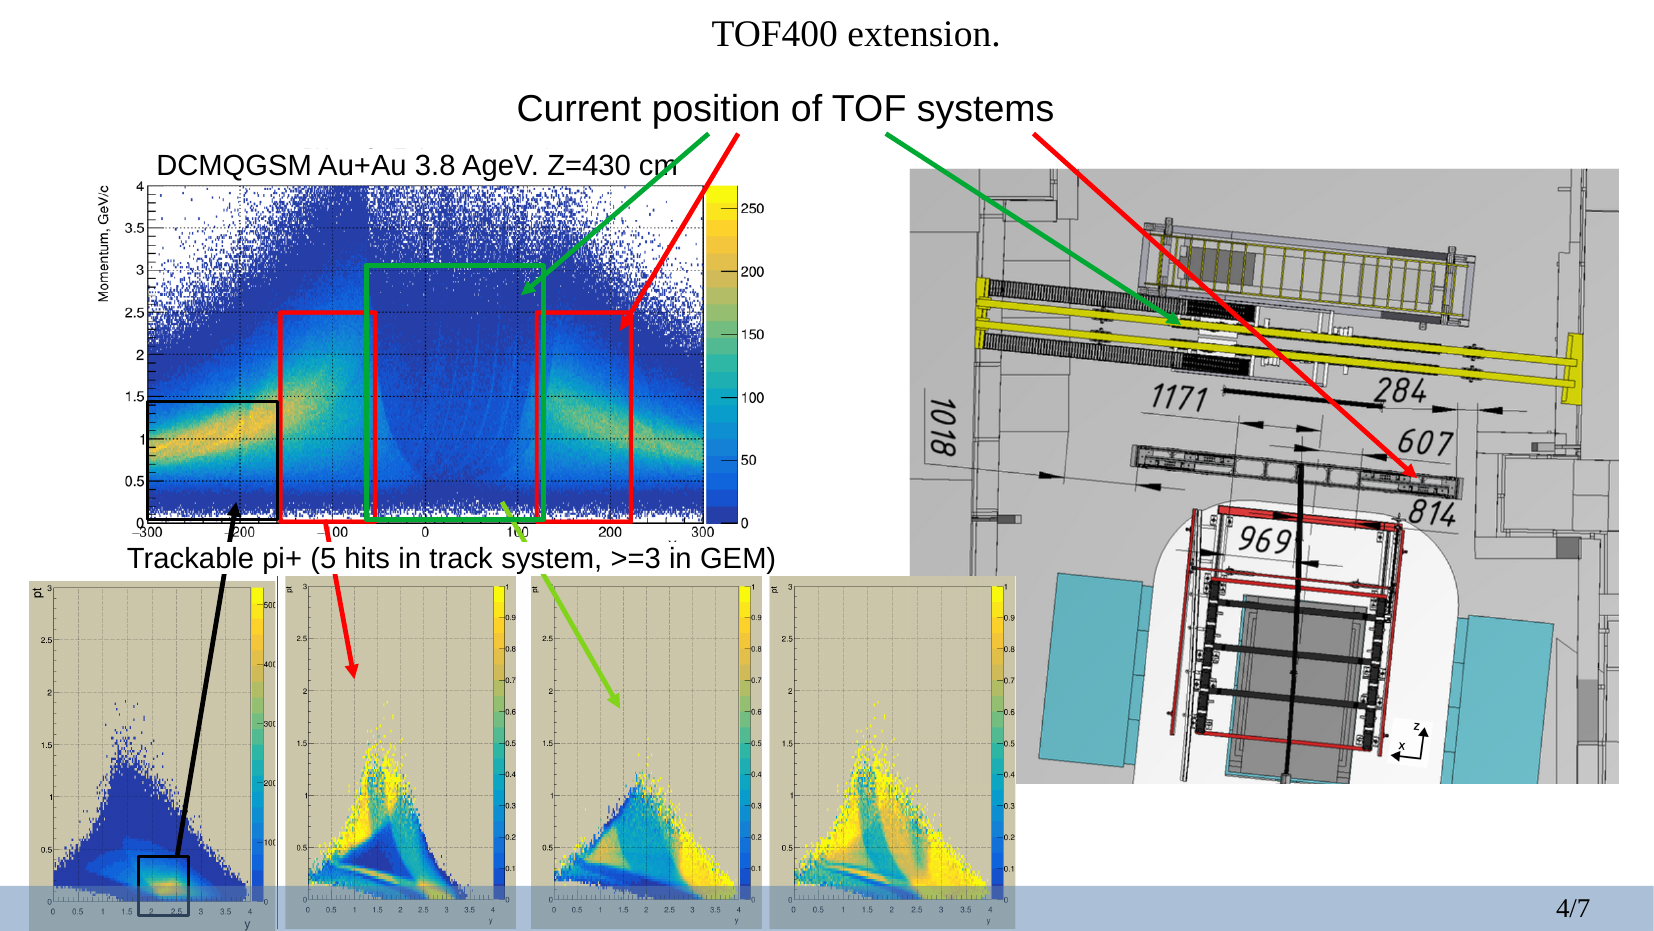

TOF400 extension.
Current position of TOF systems
DCMQGSM Au+Au 3.8 AgeV. Z=430 cm
Trackable pi+ (5 hits in track system, >=3 in GEM)
4
4/7